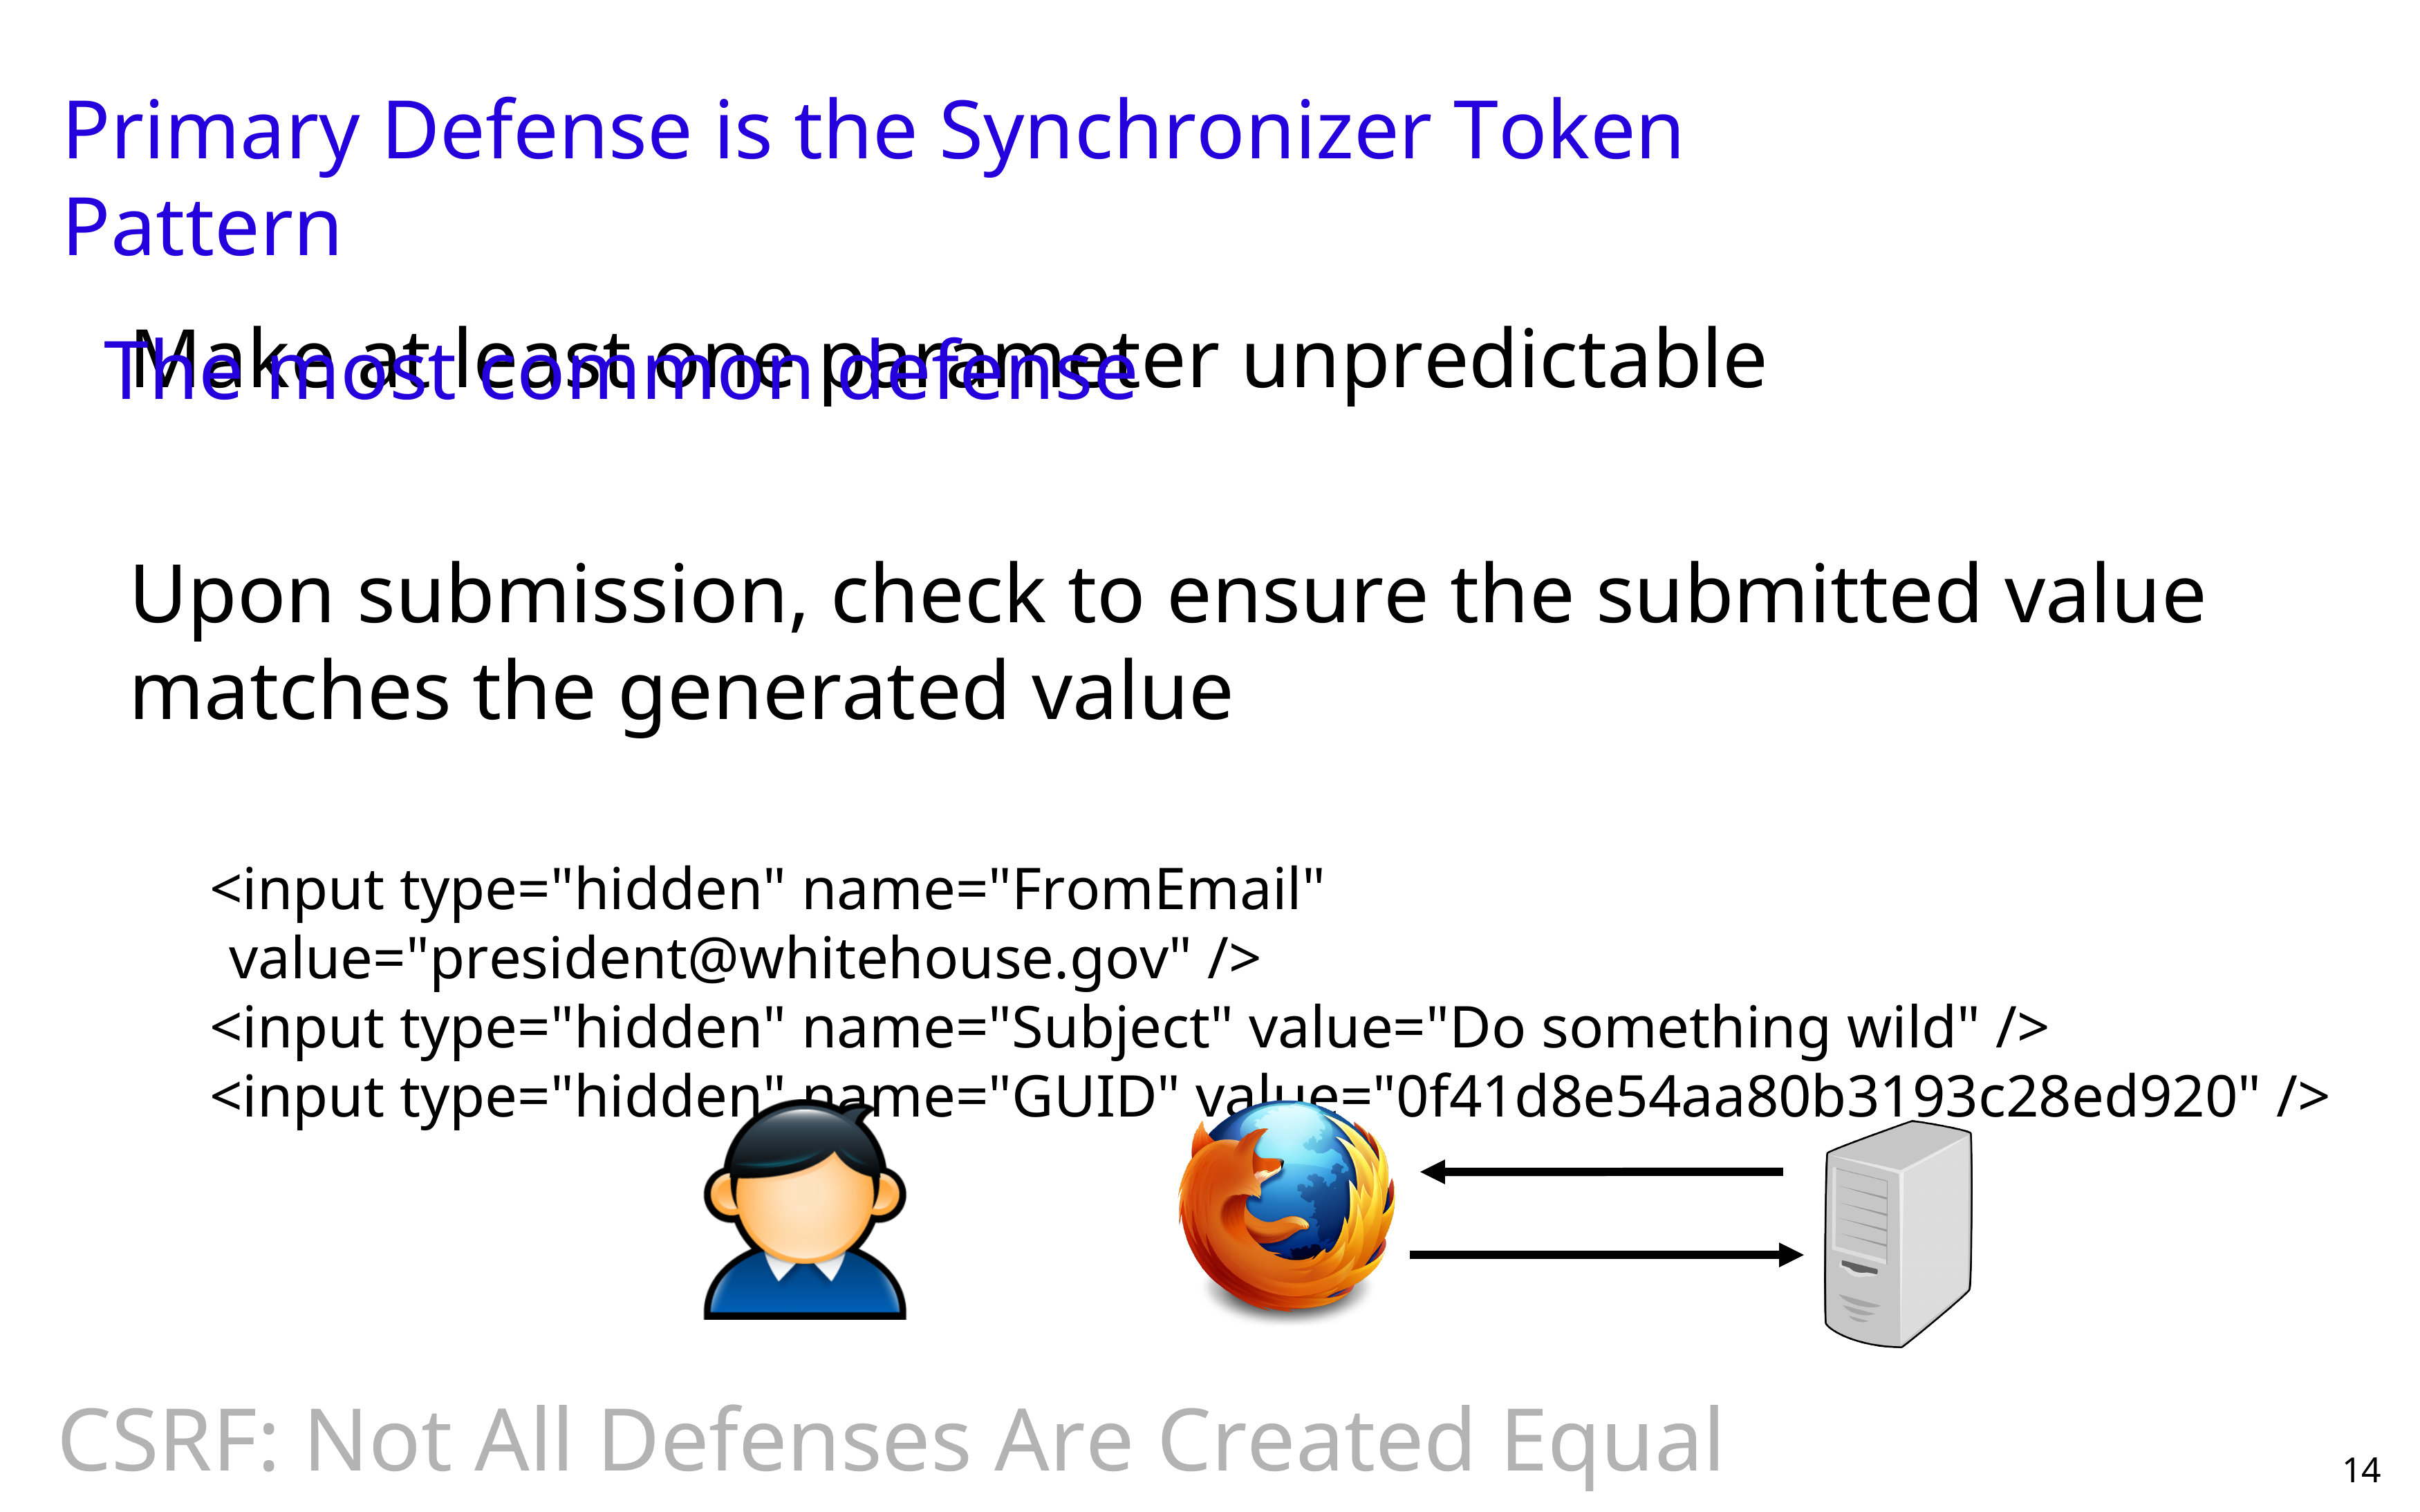

Primary Defense is the Synchronizer Token Pattern
 The most common defense
Make at least one parameter unpredictable
Upon submission, check to ensure the submitted value matches the generated value
 <input type="hidden" name="FromEmail" value="president@whitehouse.gov" />
 <input type="hidden" name="Subject" value="Do something wild" />
 <input type="hidden" name="GUID" value="0f41d8e54aa80b3193c28ed920" />